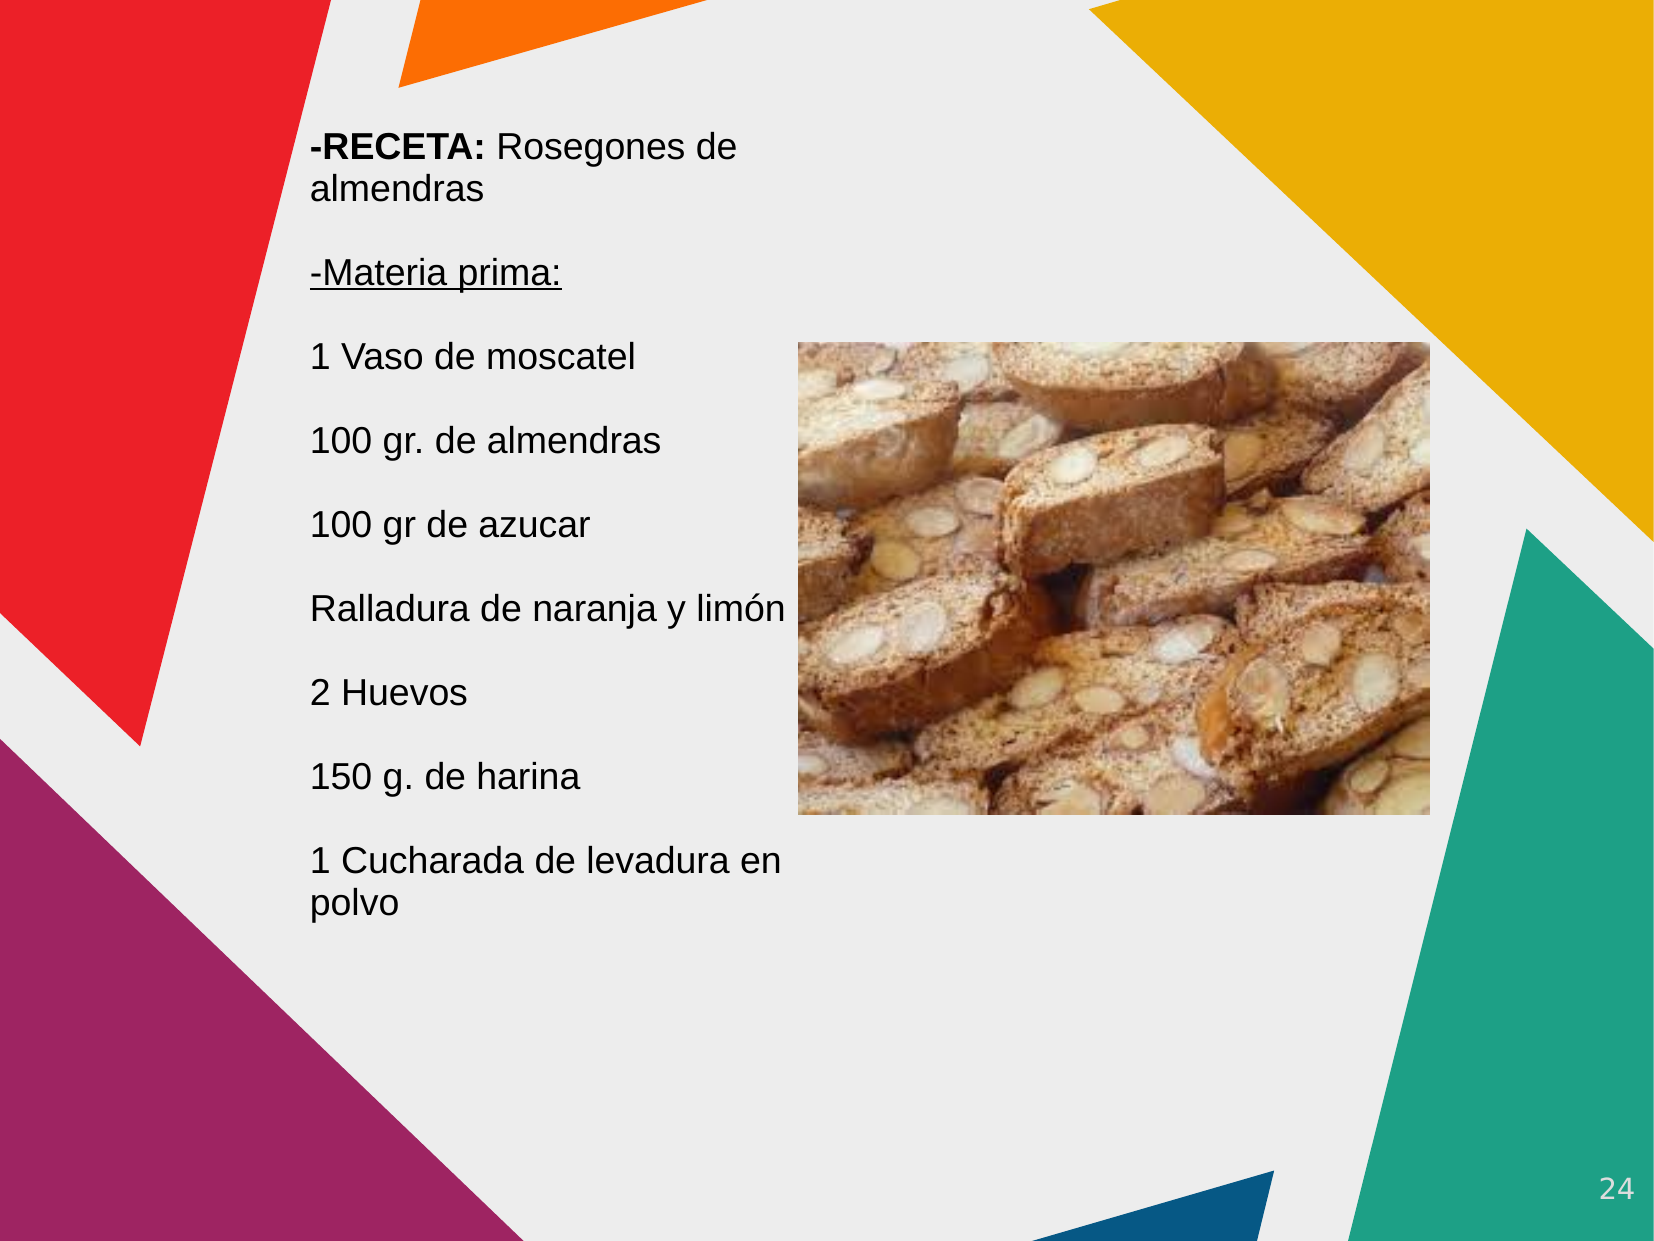

-RECETA: Rosegones de almendras
-Materia prima:
1 Vaso de moscatel
100 gr. de almendras
100 gr de azucar
Ralladura de naranja y limón
2 Huevos
150 g. de harina
1 Cucharada de levadura en polvo
24